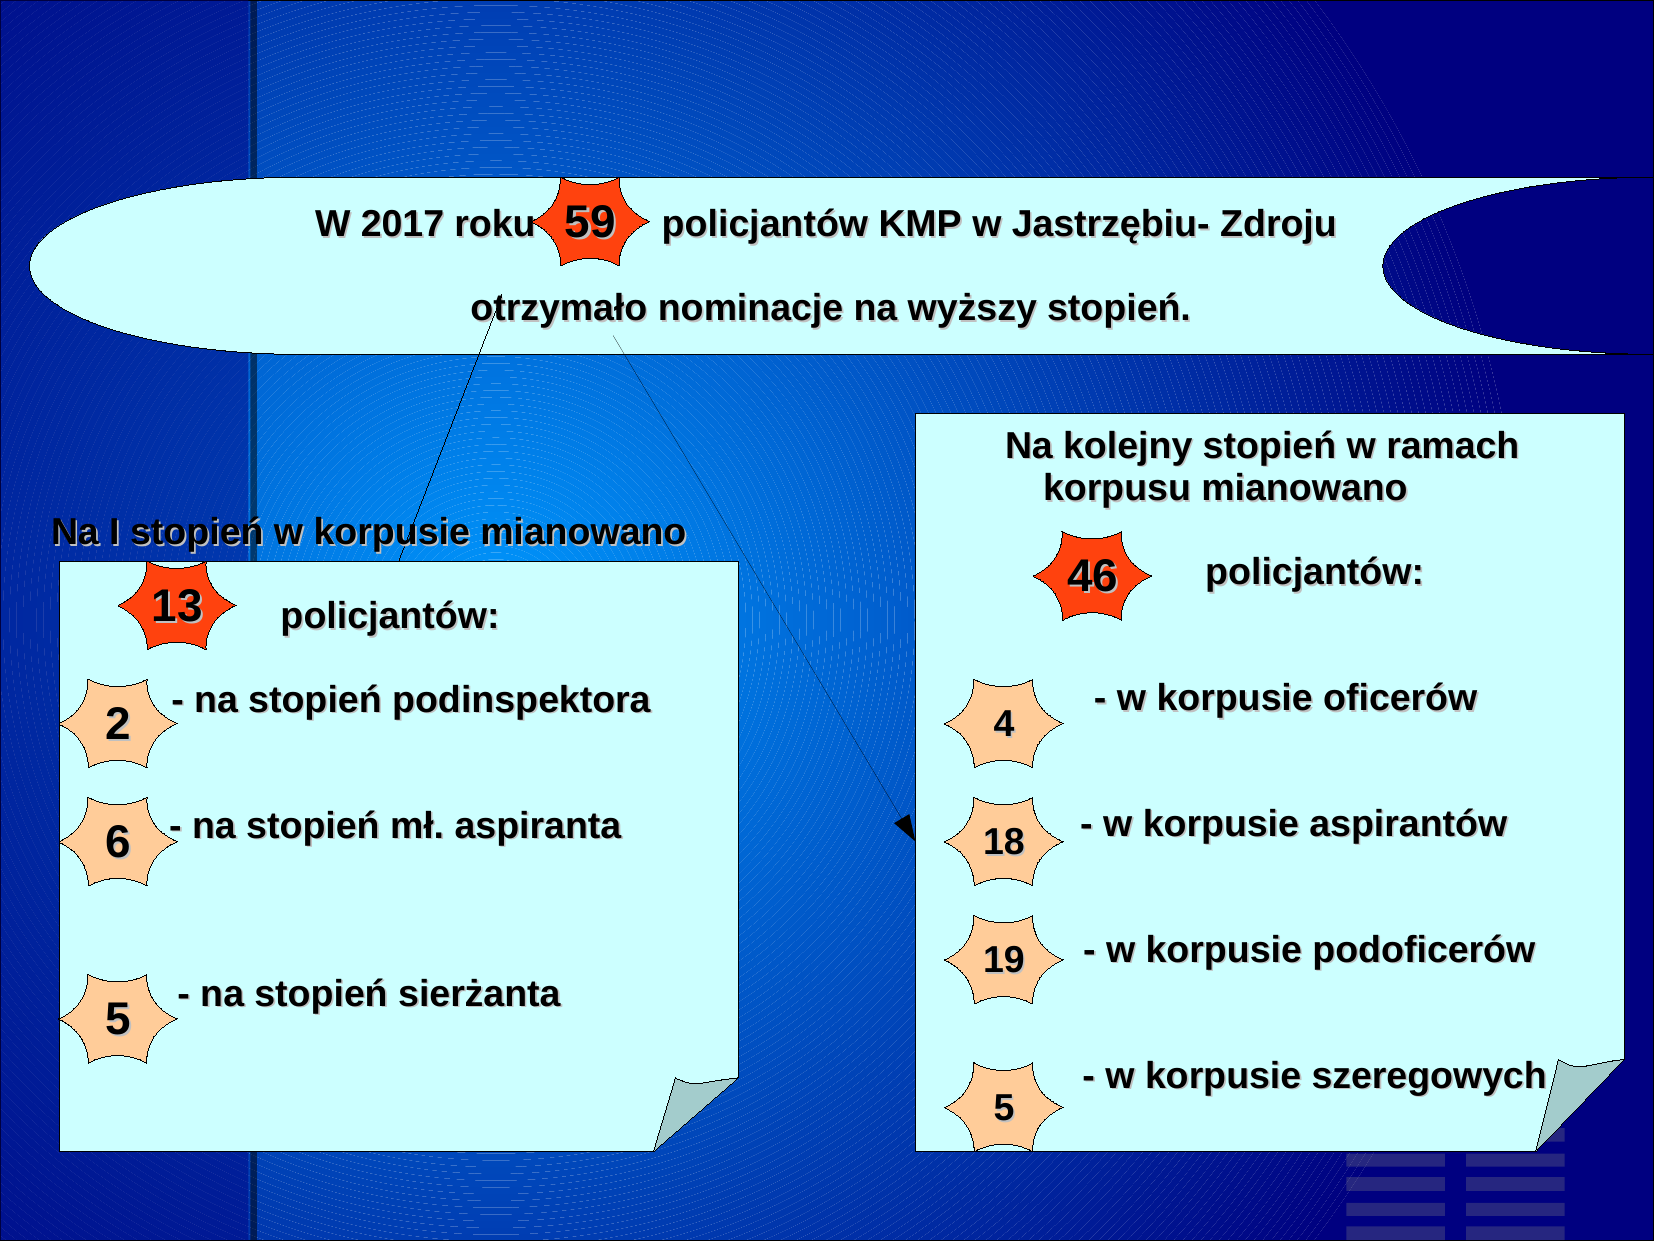

# Awanse w stopniu
W 2017 roku policjantów KMP w Jastrzębiu- Zdroju
otrzymało nominacje na wyższy stopień.
59
Na kolejny stopień w ramach
korpusu mianowano
 policjantów:
 - w korpusie oficerów
 - w korpusie aspirantów
 - w korpusie podoficerów
 - w korpusie szeregowych
Na I stopień w korpusie mianowano
 policjantów:
 - na stopień podinspektora
 - na stopień mł. aspiranta
- na stopień sierżanta
46
13
2
4
6
18
19
5
5